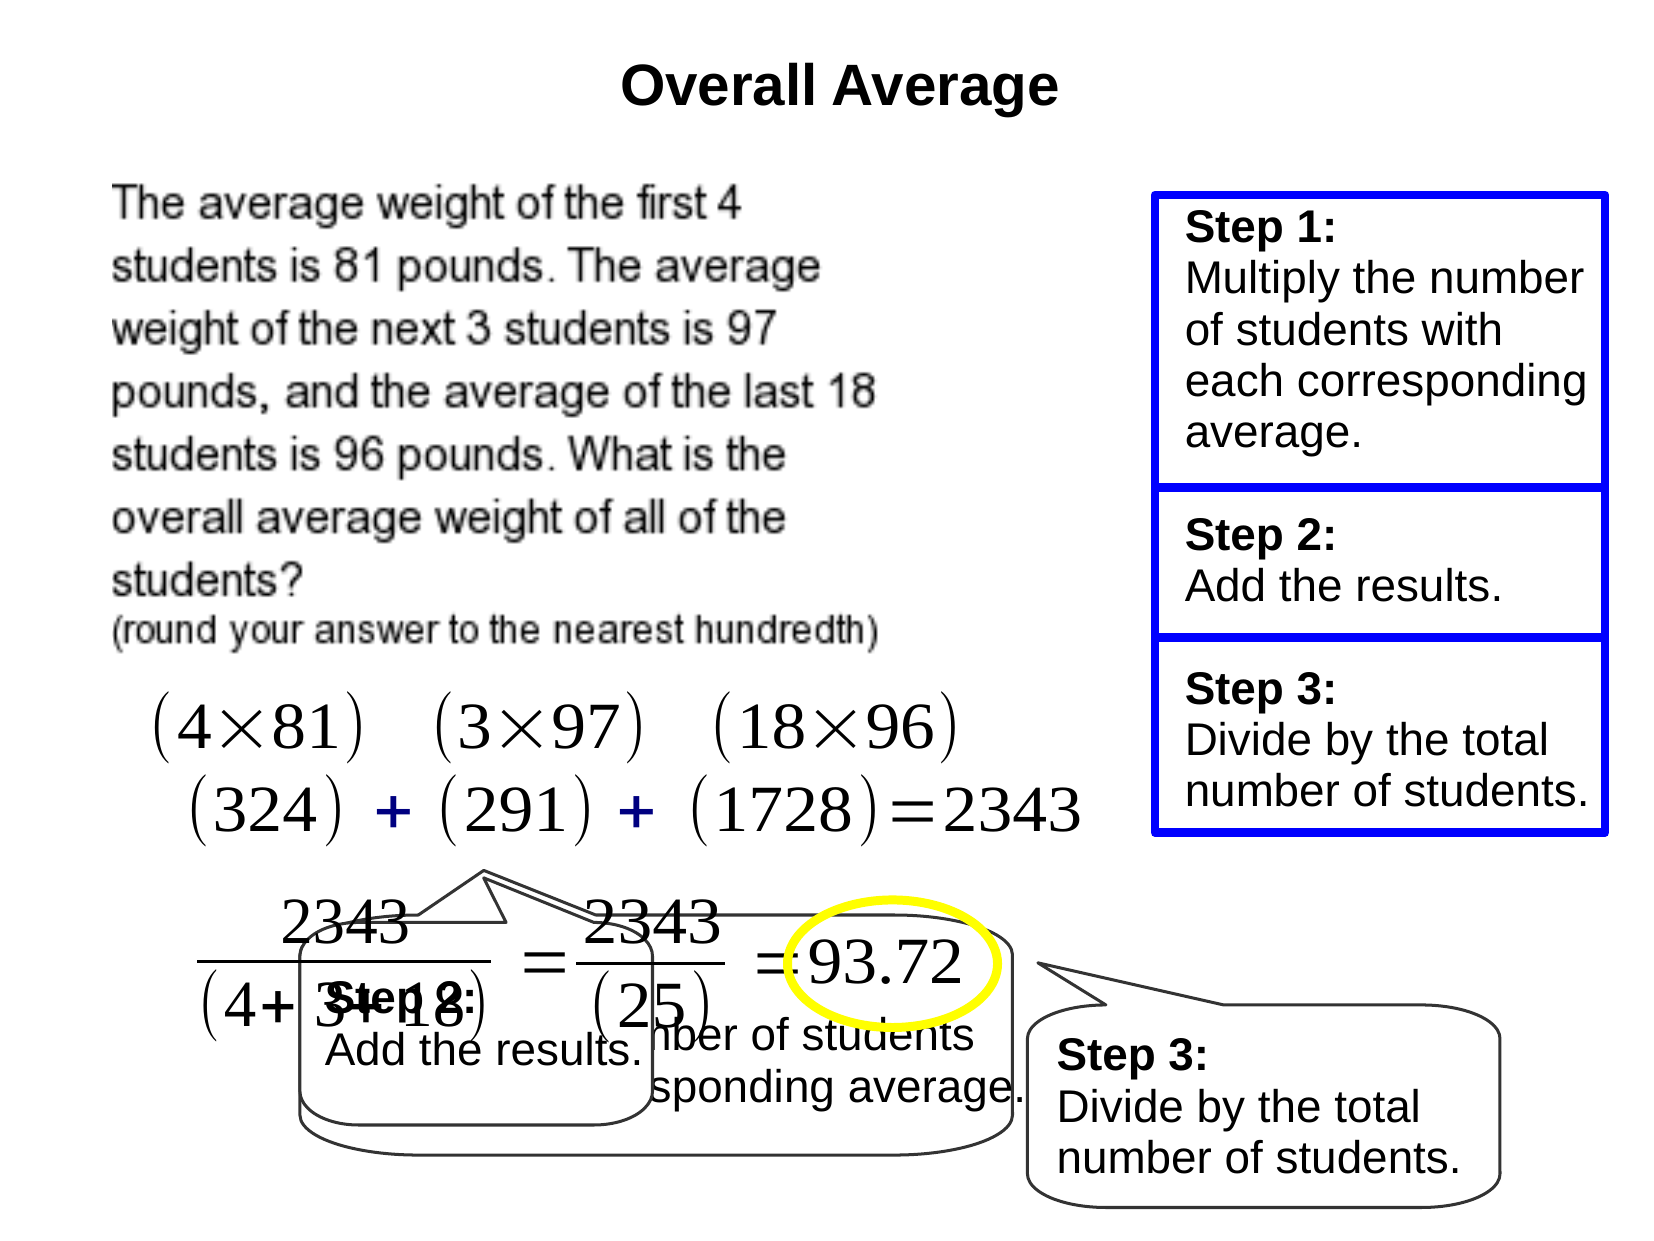

Overall Average
Step 1:
Multiply the number of students with each corresponding average.
Step 2:
Add the results.
Step 3:
Divide by the total number of students.
Step 1:
Multiply the number of students
with each corresponding average.
Step 2:
Add the results.
Step 3:
Divide by the total
number of students.